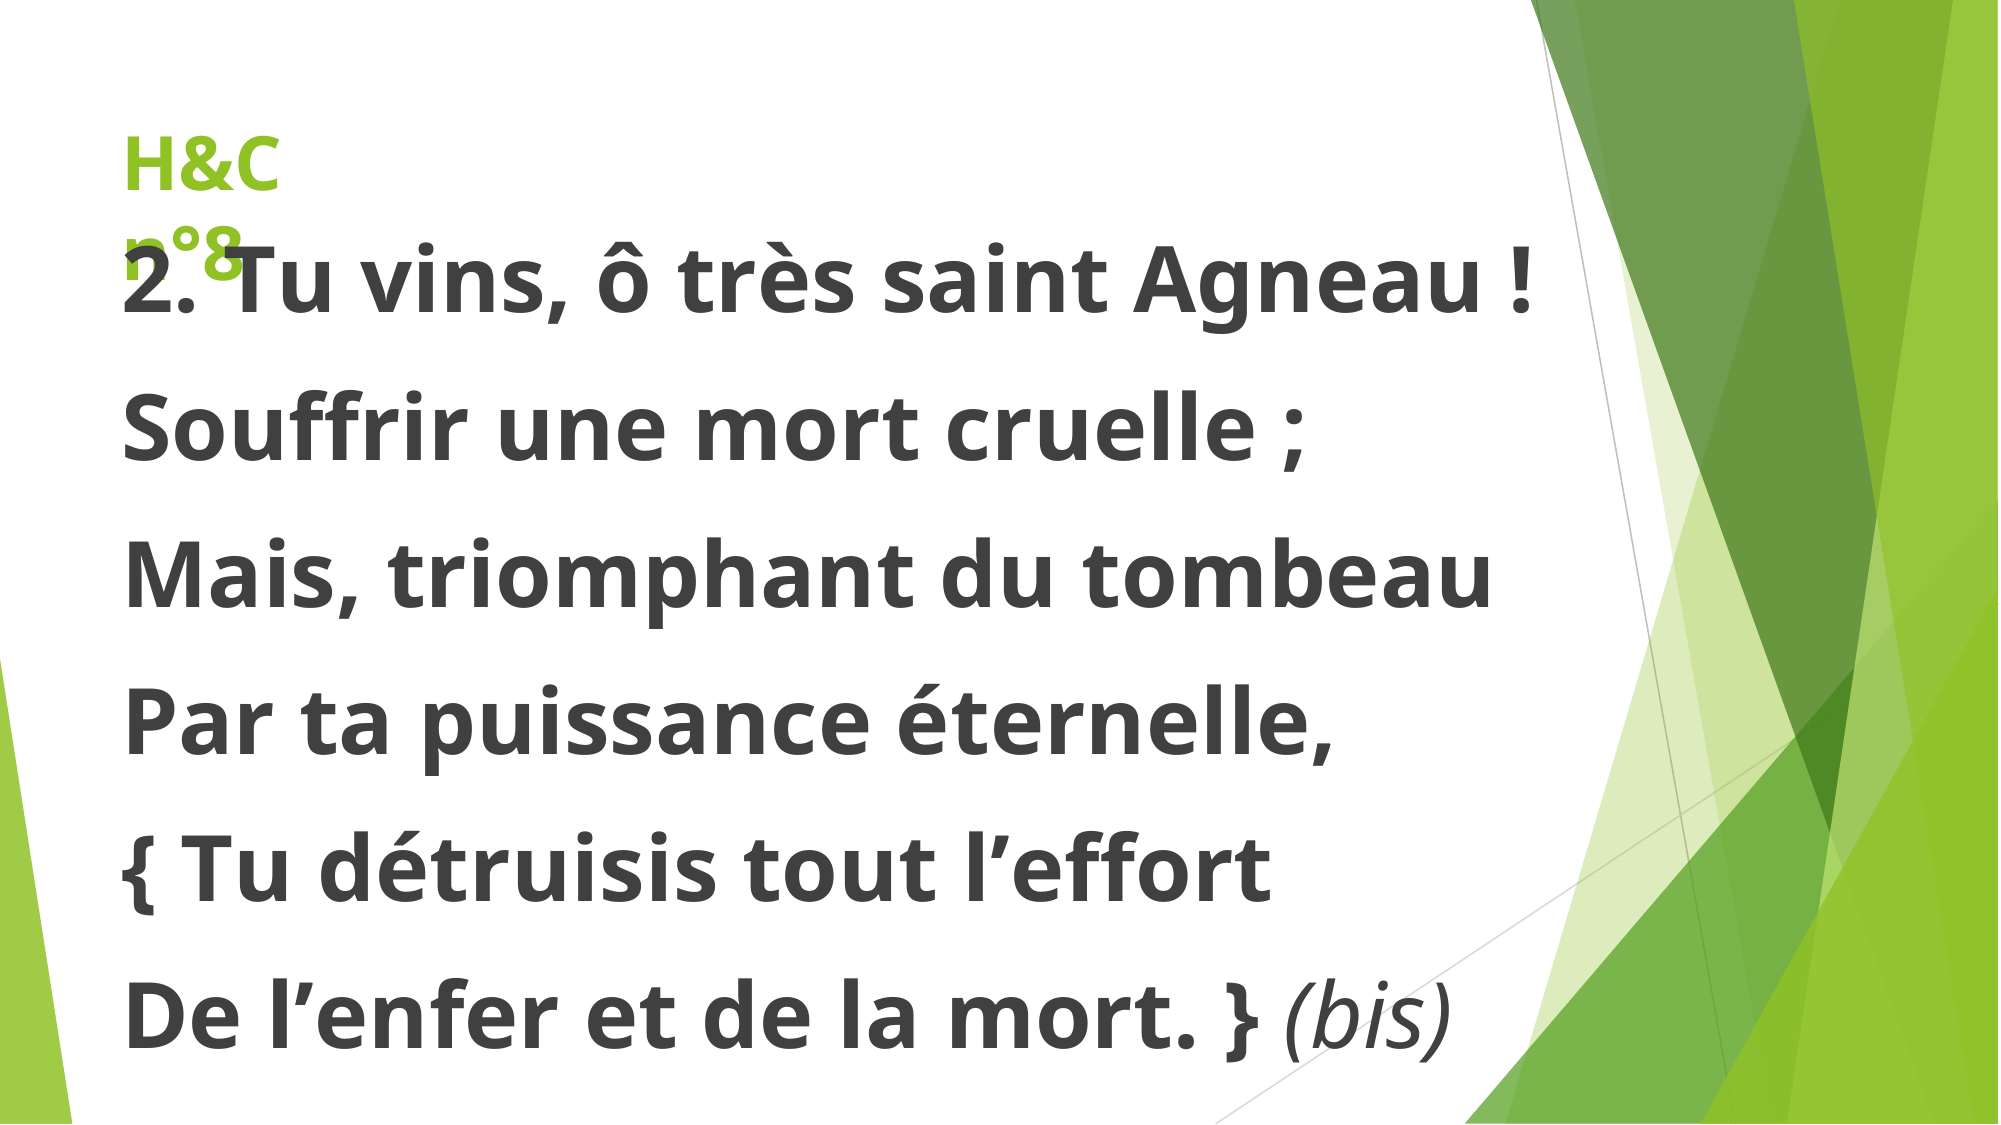

H&C n°8
2. Tu vins, ô très saint Agneau !
Souffrir une mort cruelle ;
Mais, triomphant du tombeau
Par ta puissance éternelle,
{ Tu détruisis tout l’effort
De l’enfer et de la mort. } (bis)